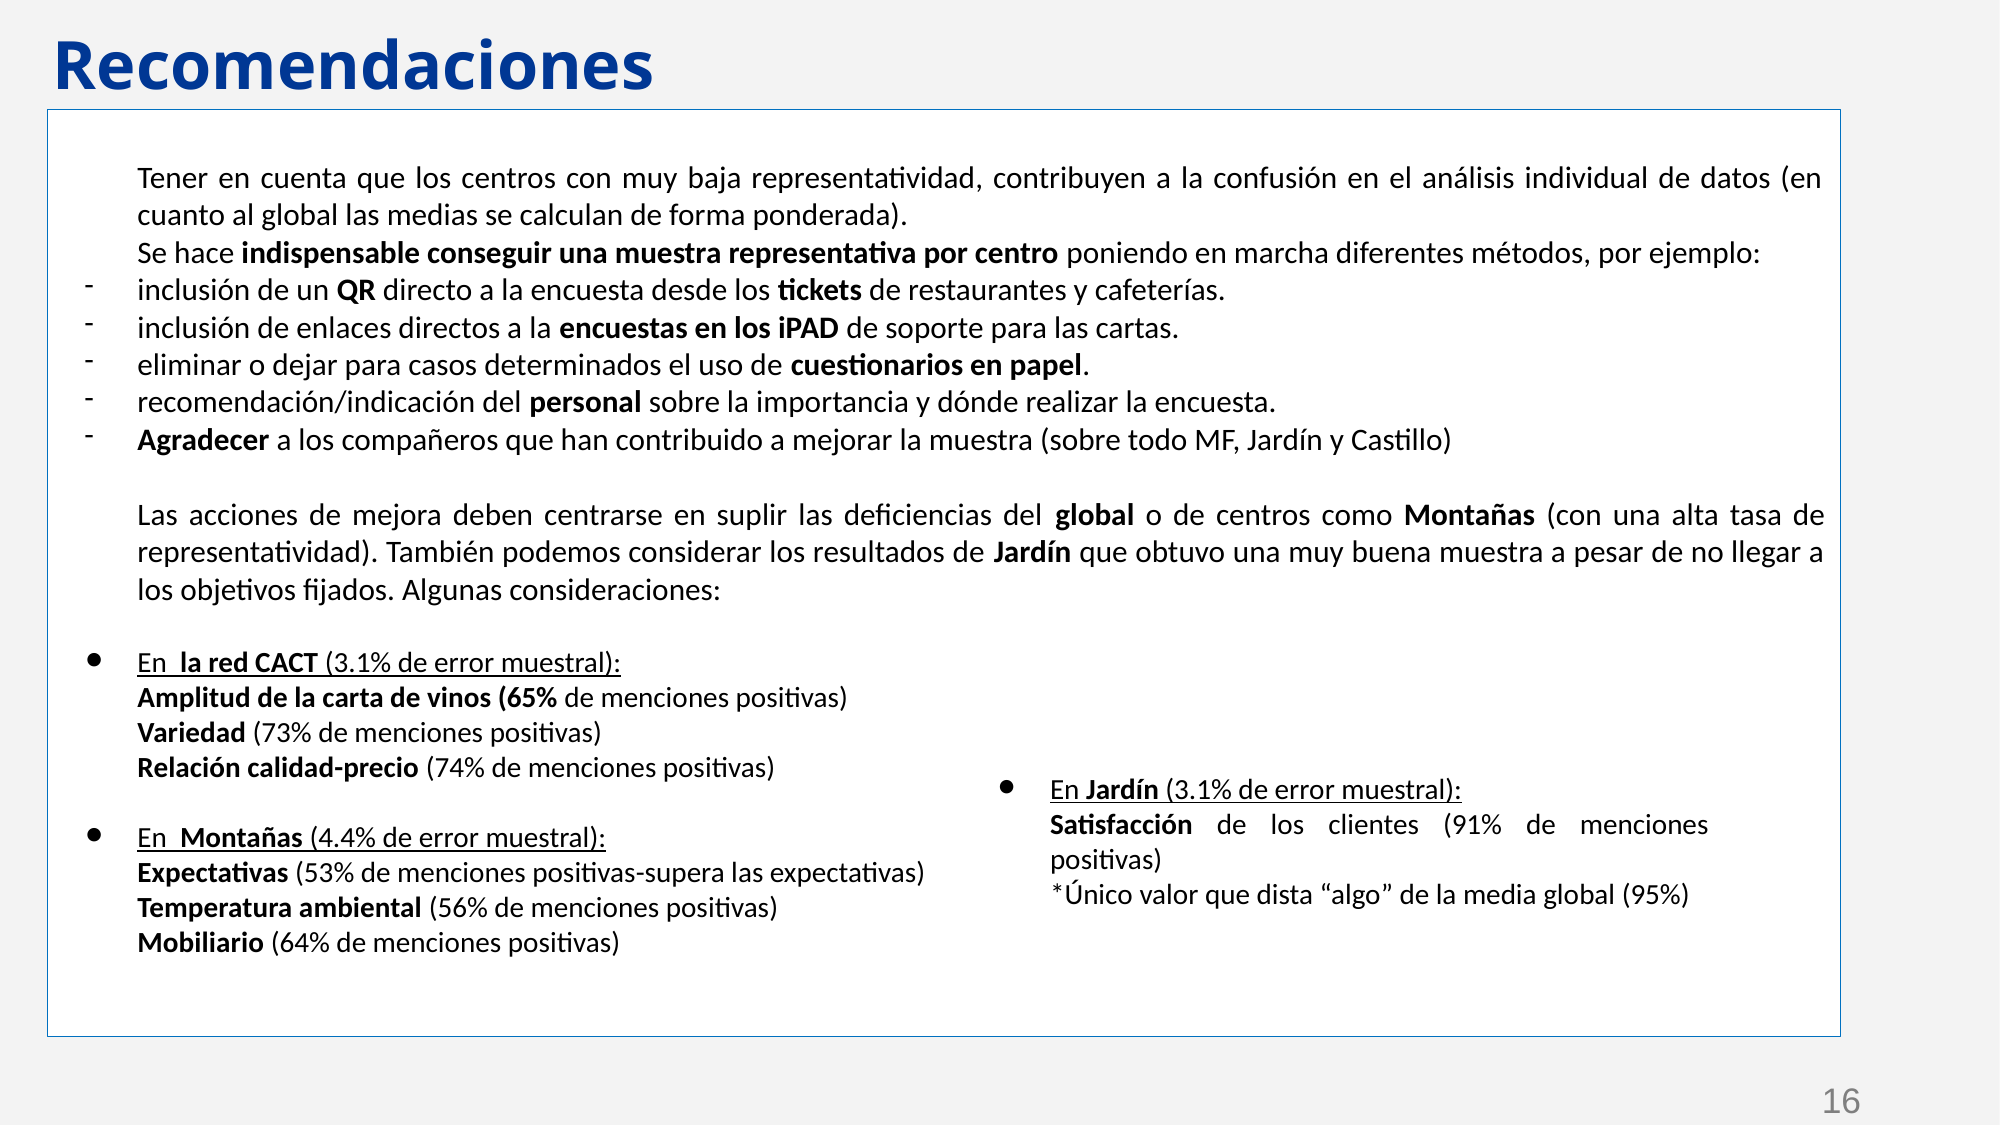

Recomendaciones
Tener en cuenta que los centros con muy baja representatividad, contribuyen a la confusión en el análisis individual de datos (en cuanto al global las medias se calculan de forma ponderada).
Se hace indispensable conseguir una muestra representativa por centro poniendo en marcha diferentes métodos, por ejemplo:
inclusión de un QR directo a la encuesta desde los tickets de restaurantes y cafeterías.
inclusión de enlaces directos a la encuestas en los iPAD de soporte para las cartas.
eliminar o dejar para casos determinados el uso de cuestionarios en papel.
recomendación/indicación del personal sobre la importancia y dónde realizar la encuesta.
Agradecer a los compañeros que han contribuido a mejorar la muestra (sobre todo MF, Jardín y Castillo)
Las acciones de mejora deben centrarse en suplir las deficiencias del global o de centros como Montañas (con una alta tasa de representatividad). También podemos considerar los resultados de Jardín que obtuvo una muy buena muestra a pesar de no llegar a los objetivos fijados. Algunas consideraciones:
En la red CACT (3.1% de error muestral):
Amplitud de la carta de vinos (65% de menciones positivas)
Variedad (73% de menciones positivas)
Relación calidad-precio (74% de menciones positivas)
En Montañas (4.4% de error muestral):
Expectativas (53% de menciones positivas-supera las expectativas)
Temperatura ambiental (56% de menciones positivas)
Mobiliario (64% de menciones positivas)
En Jardín (3.1% de error muestral):
Satisfacción de los clientes (91% de menciones positivas)
*Único valor que dista “algo” de la media global (95%)